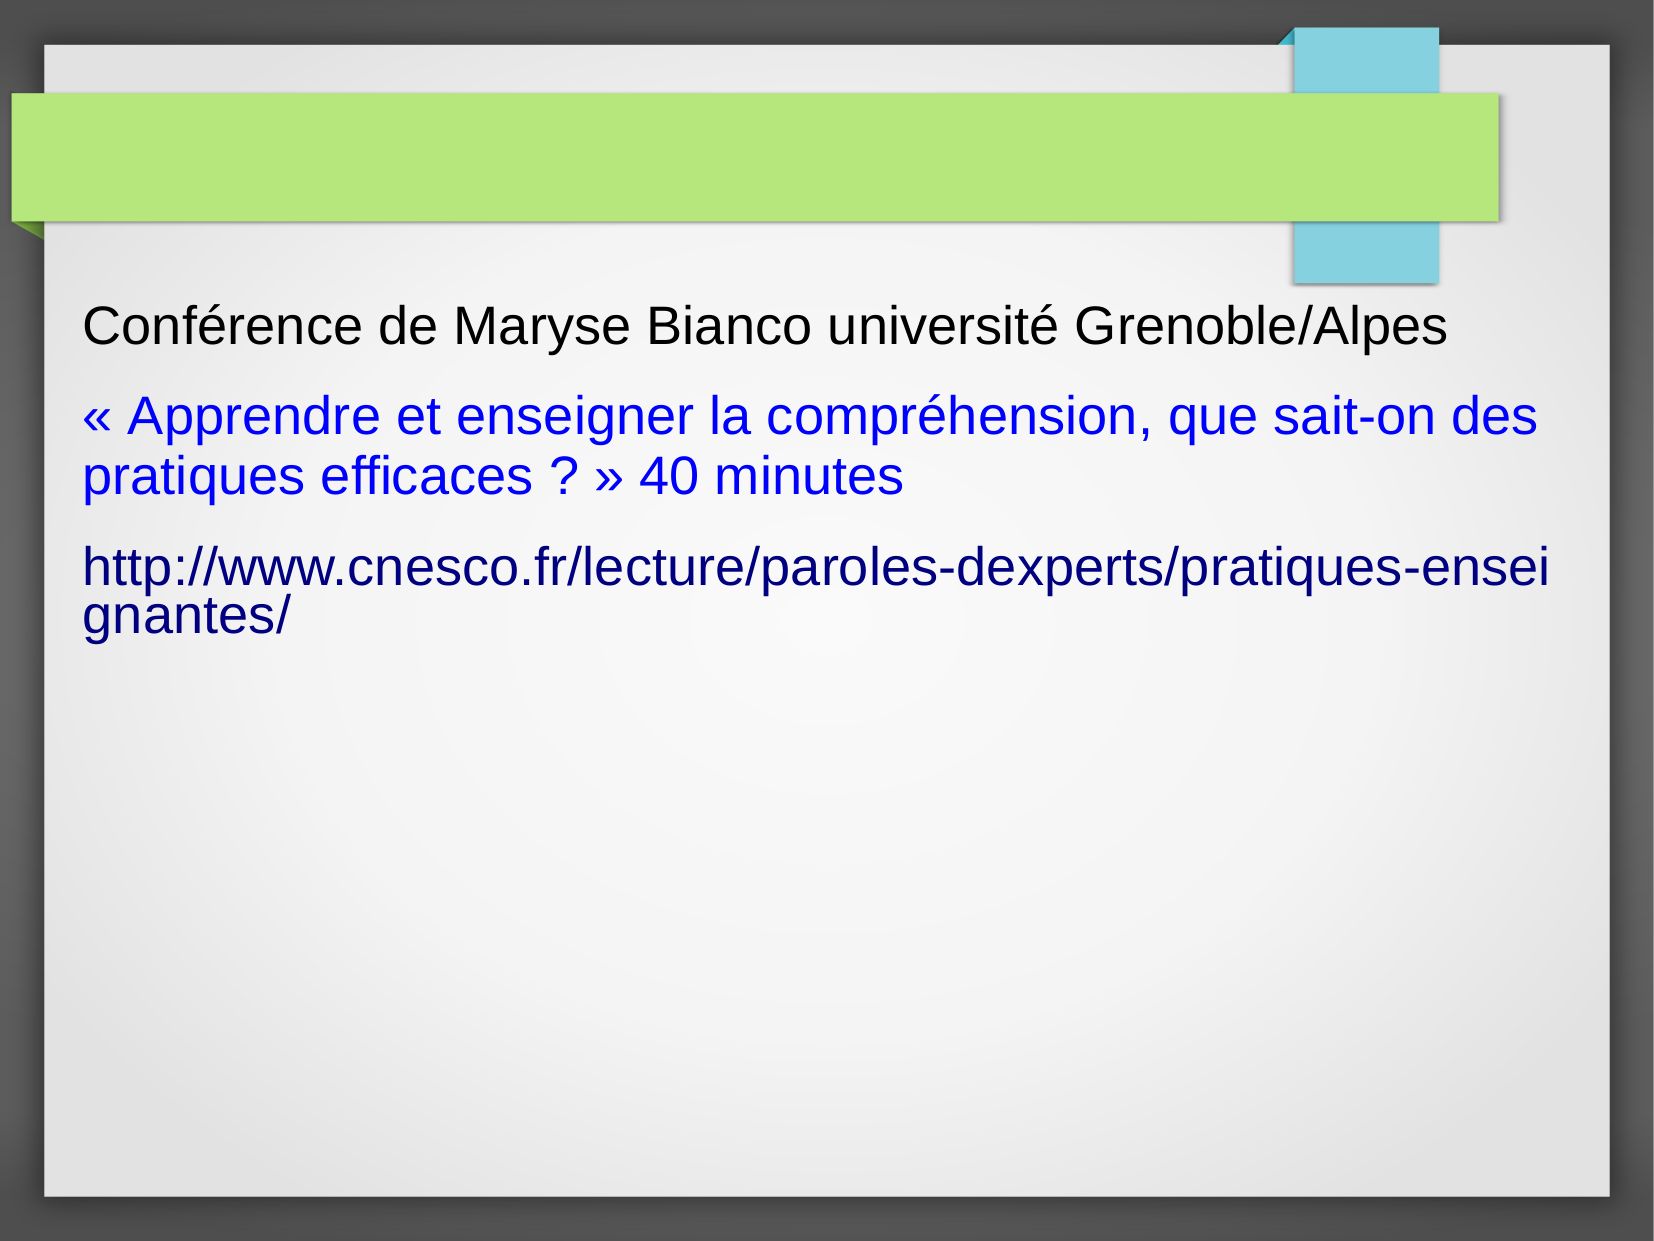

#
Conférence de Maryse Bianco université Grenoble/Alpes
« Apprendre et enseigner la compréhension, que sait-on des pratiques efficaces ? » 40 minutes
http://www.cnesco.fr/lecture/paroles-dexperts/pratiques-enseignantes/